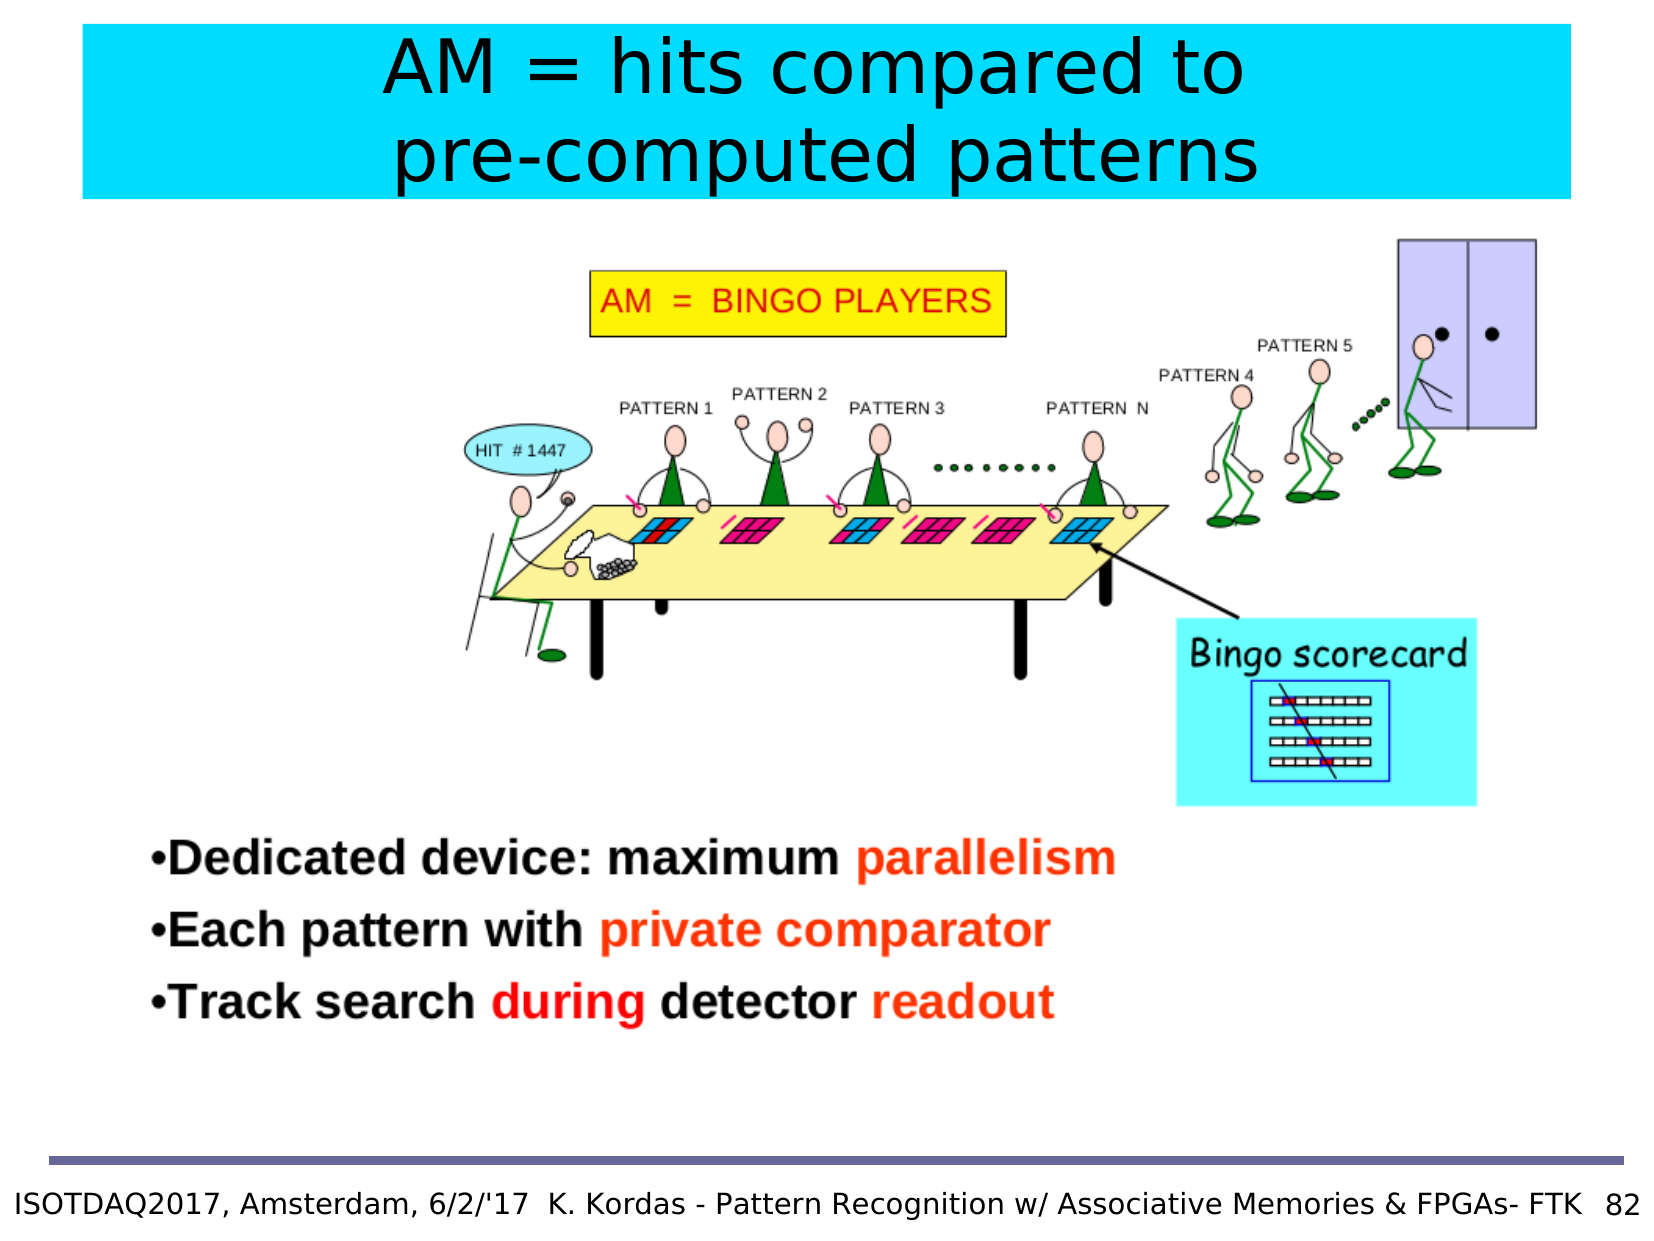

# AM = hits compared to pre-computed patterns
ISOTDAQ2017, Amsterdam, 6/2/'17
K. Kordas - Pattern Recognition w/ Associative Memories & FPGAs- FTK
82